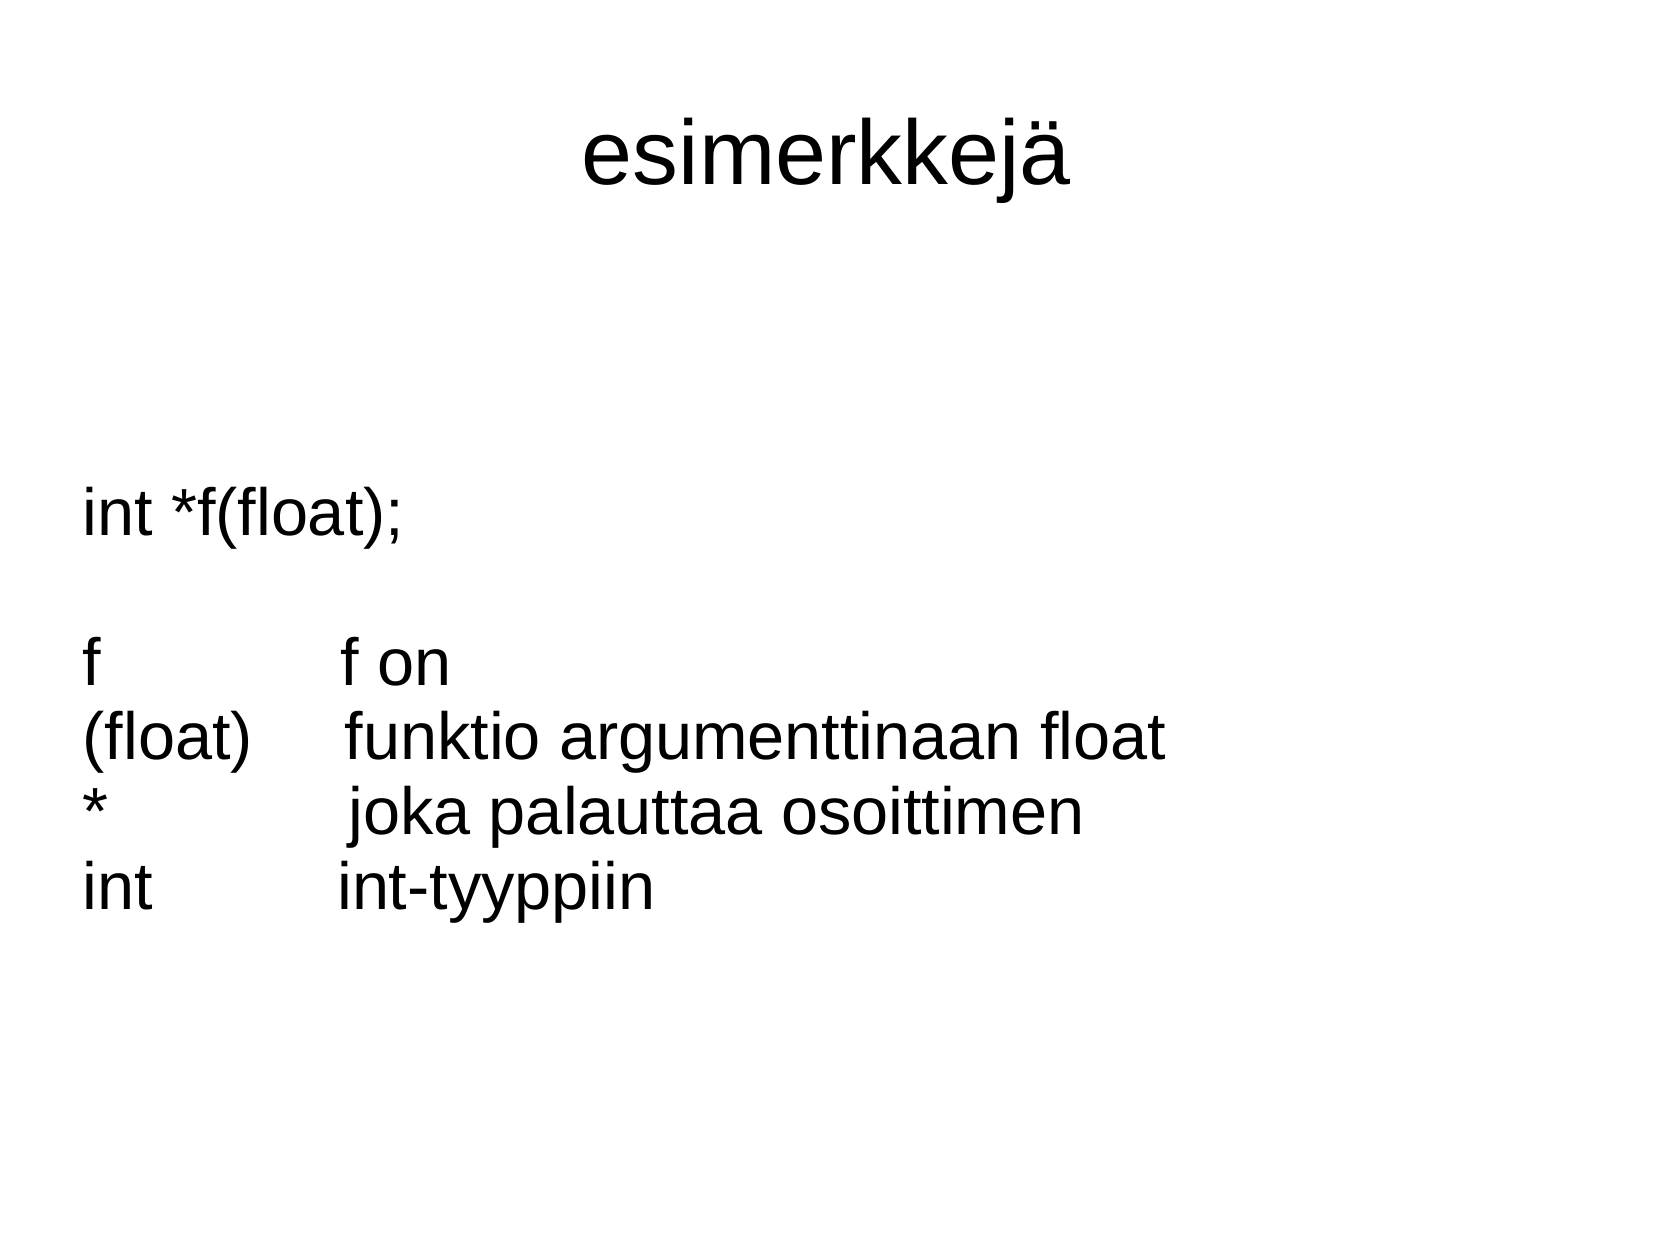

esimerkkejä
# int *f(float);
f f on
(float) funktio argumenttinaan float
* joka palauttaa osoittimen
int int-tyyppiin